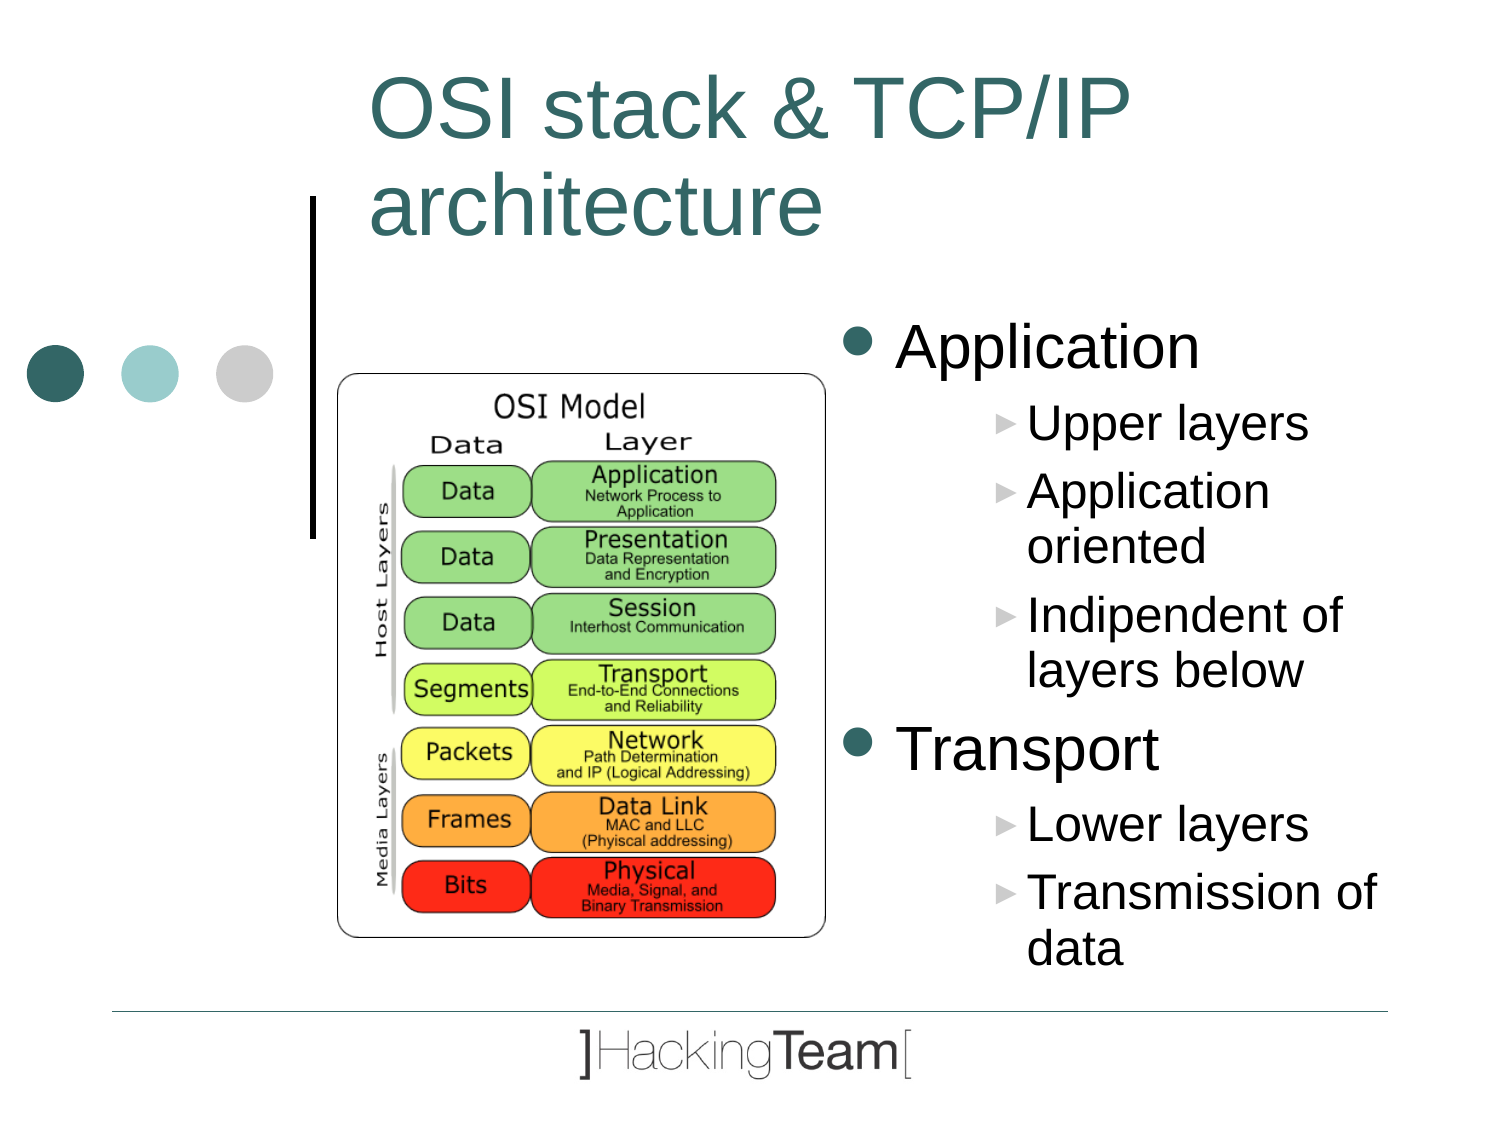

# OSI stack & TCP/IP architecture
Application
Upper layers
Application oriented
Indipendent of layers below
Transport
Lower layers
Transmission of data